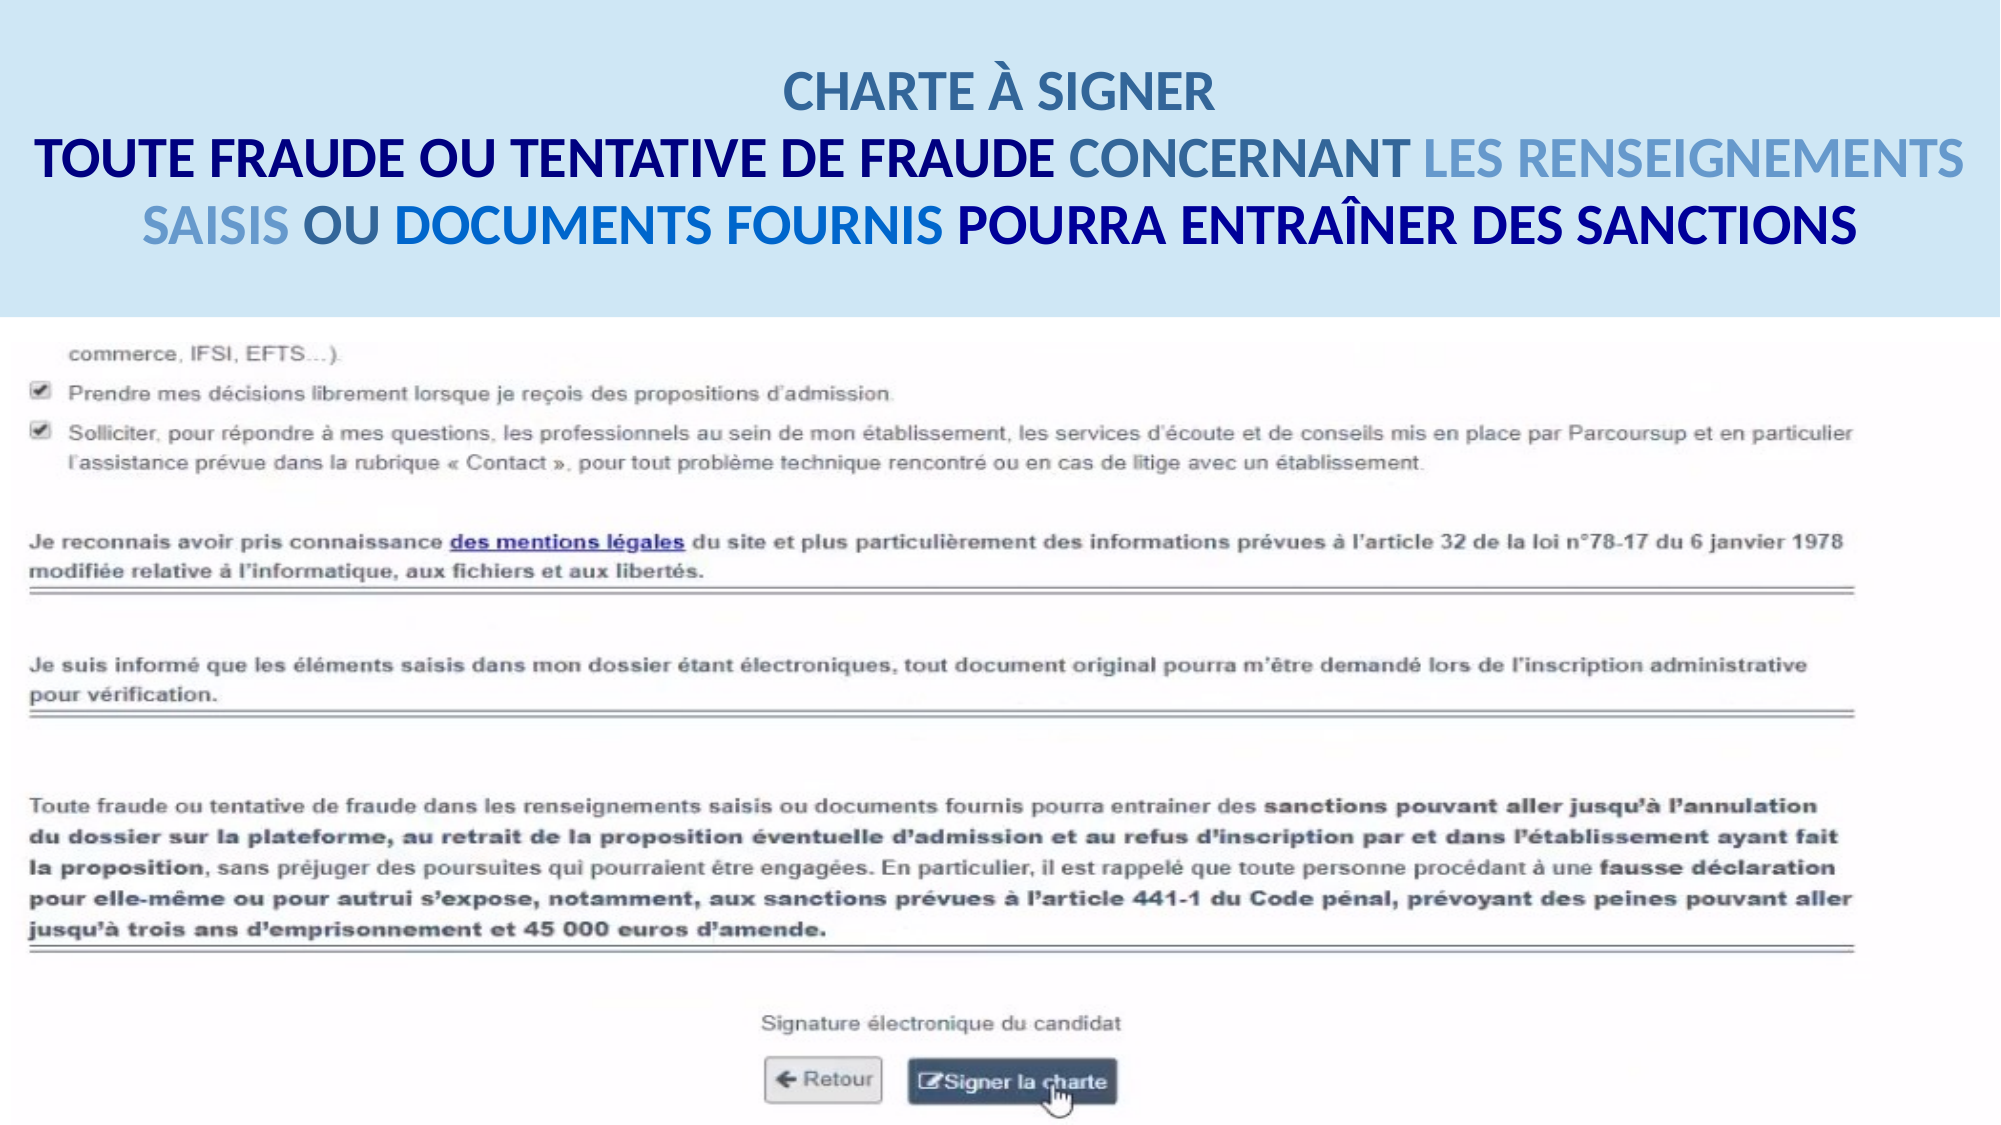

# CHARTE À SIGNER TOUTE FRAUDE OU TENTATIVE DE FRAUDE CONCERNANT LES RENSEIGNEMENTS SAISIS OU DOCUMENTS FOURNIS POURRA ENTRAÎNER DES SANCTIONS